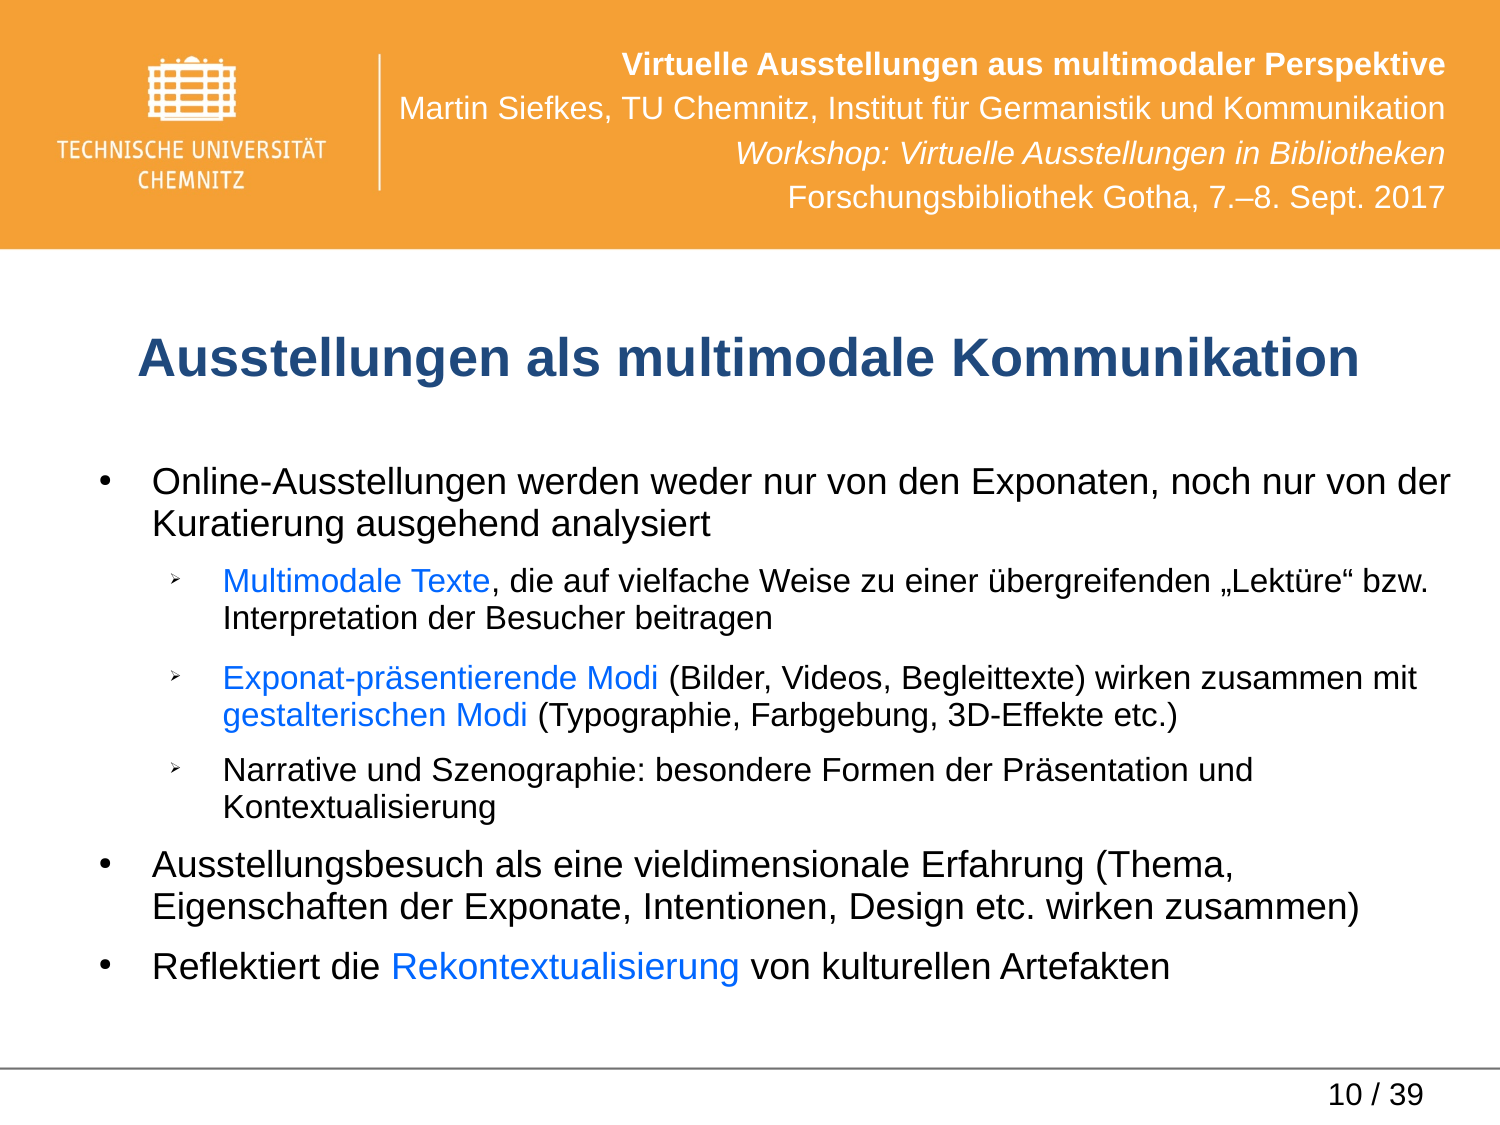

#
Ausstellungen als multimodale Kommunikation
Online-Ausstellungen werden weder nur von den Exponaten, noch nur von der Kuratierung ausgehend analysiert
Multimodale Texte, die auf vielfache Weise zu einer übergreifenden „Lektüre“ bzw. Interpretation der Besucher beitragen
Exponat-präsentierende Modi (Bilder, Videos, Begleittexte) wirken zusammen mit gestalterischen Modi (Typographie, Farbgebung, 3D-Effekte etc.)
Narrative und Szenographie: besondere Formen der Präsentation und Kontextualisierung
Ausstellungsbesuch als eine vieldimensionale Erfahrung (Thema, Eigenschaften der Exponate, Intentionen, Design etc. wirken zusammen)
Reflektiert die Rekontextualisierung von kulturellen Artefakten